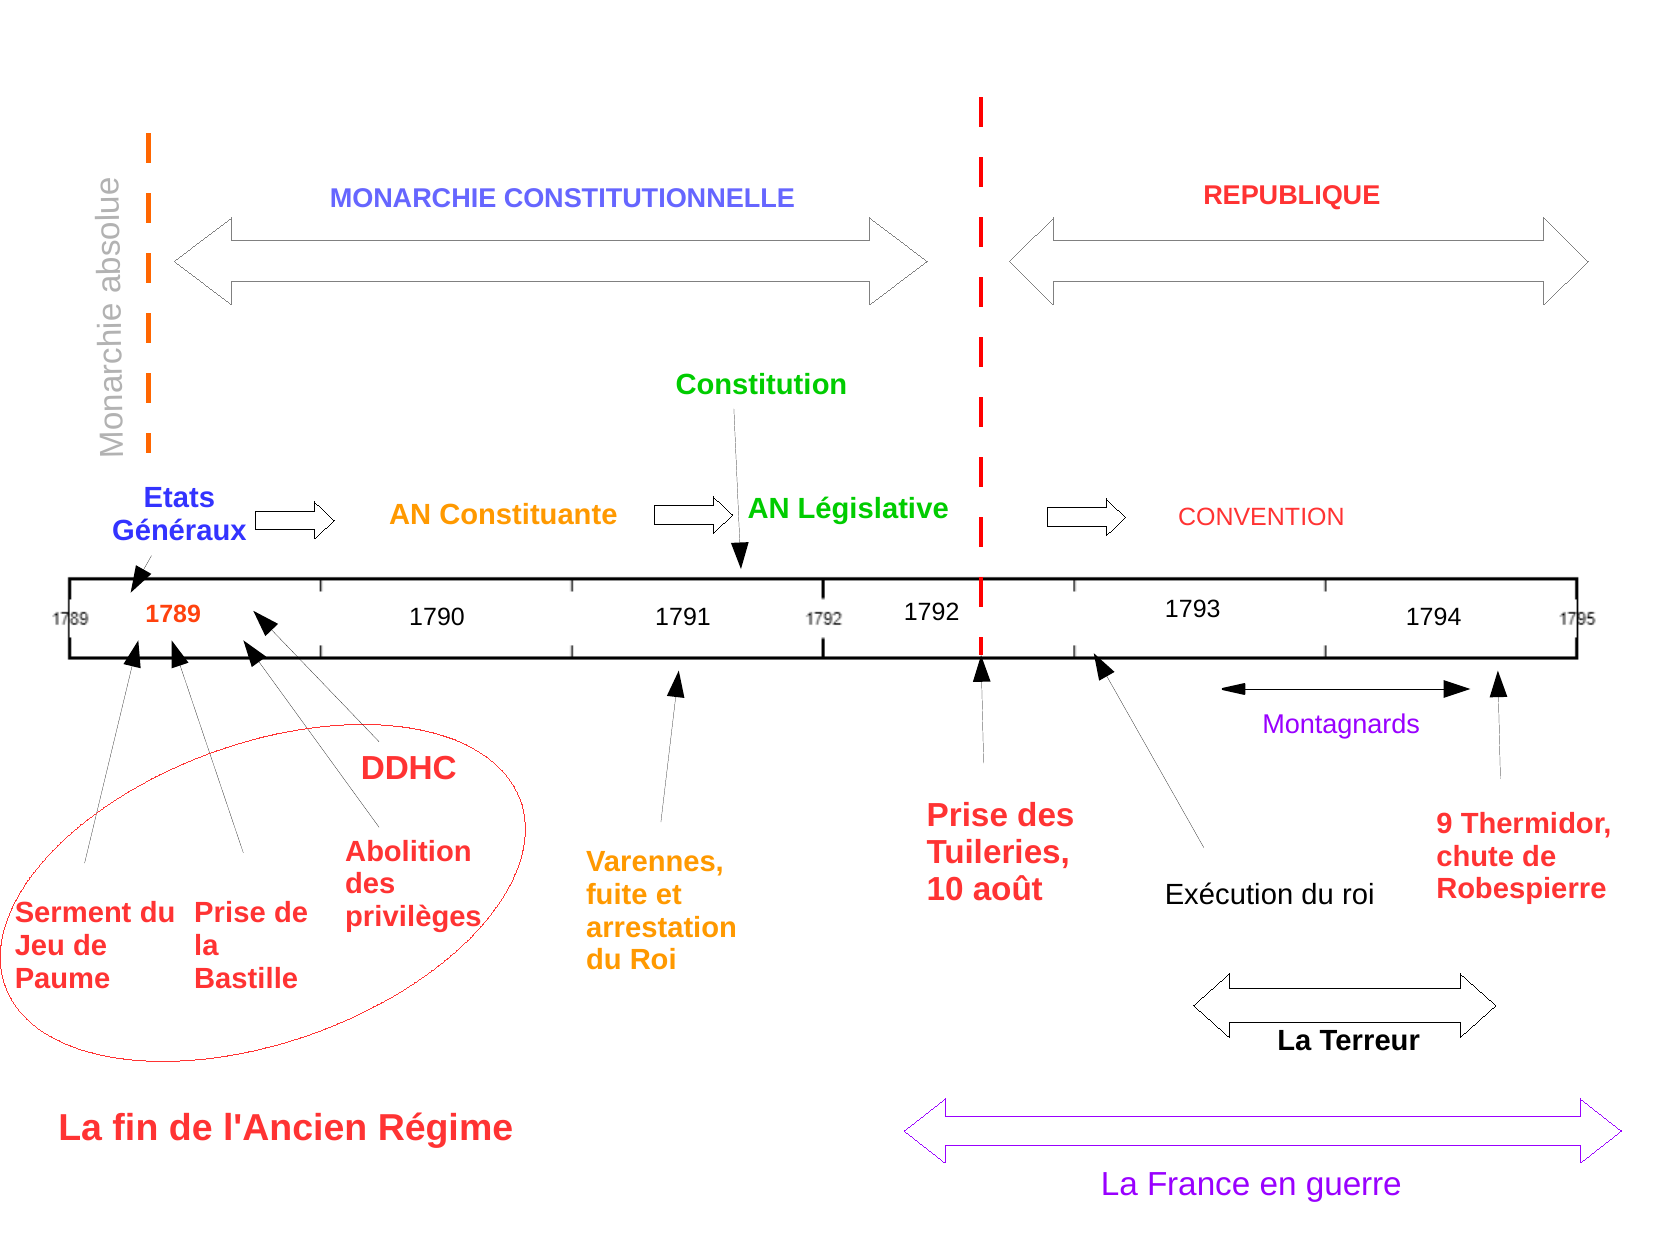

REPUBLIQUE
MONARCHIE CONSTITUTIONNELLE
Monarchie absolue
Constitution
Etats Généraux
AN Législative
AN Constituante
CONVENTION
1793
1792
1789
1790
1791
1794
Montagnards
DDHC
Prise des Tuileries,
10 août
9 Thermidor, chute de Robespierre
Abolition des privilèges
Varennes, fuite et arrestation du Roi
Exécution du roi
Serment du Jeu de Paume
Prise de la Bastille
La Terreur
La fin de l'Ancien Régime
La France en guerre